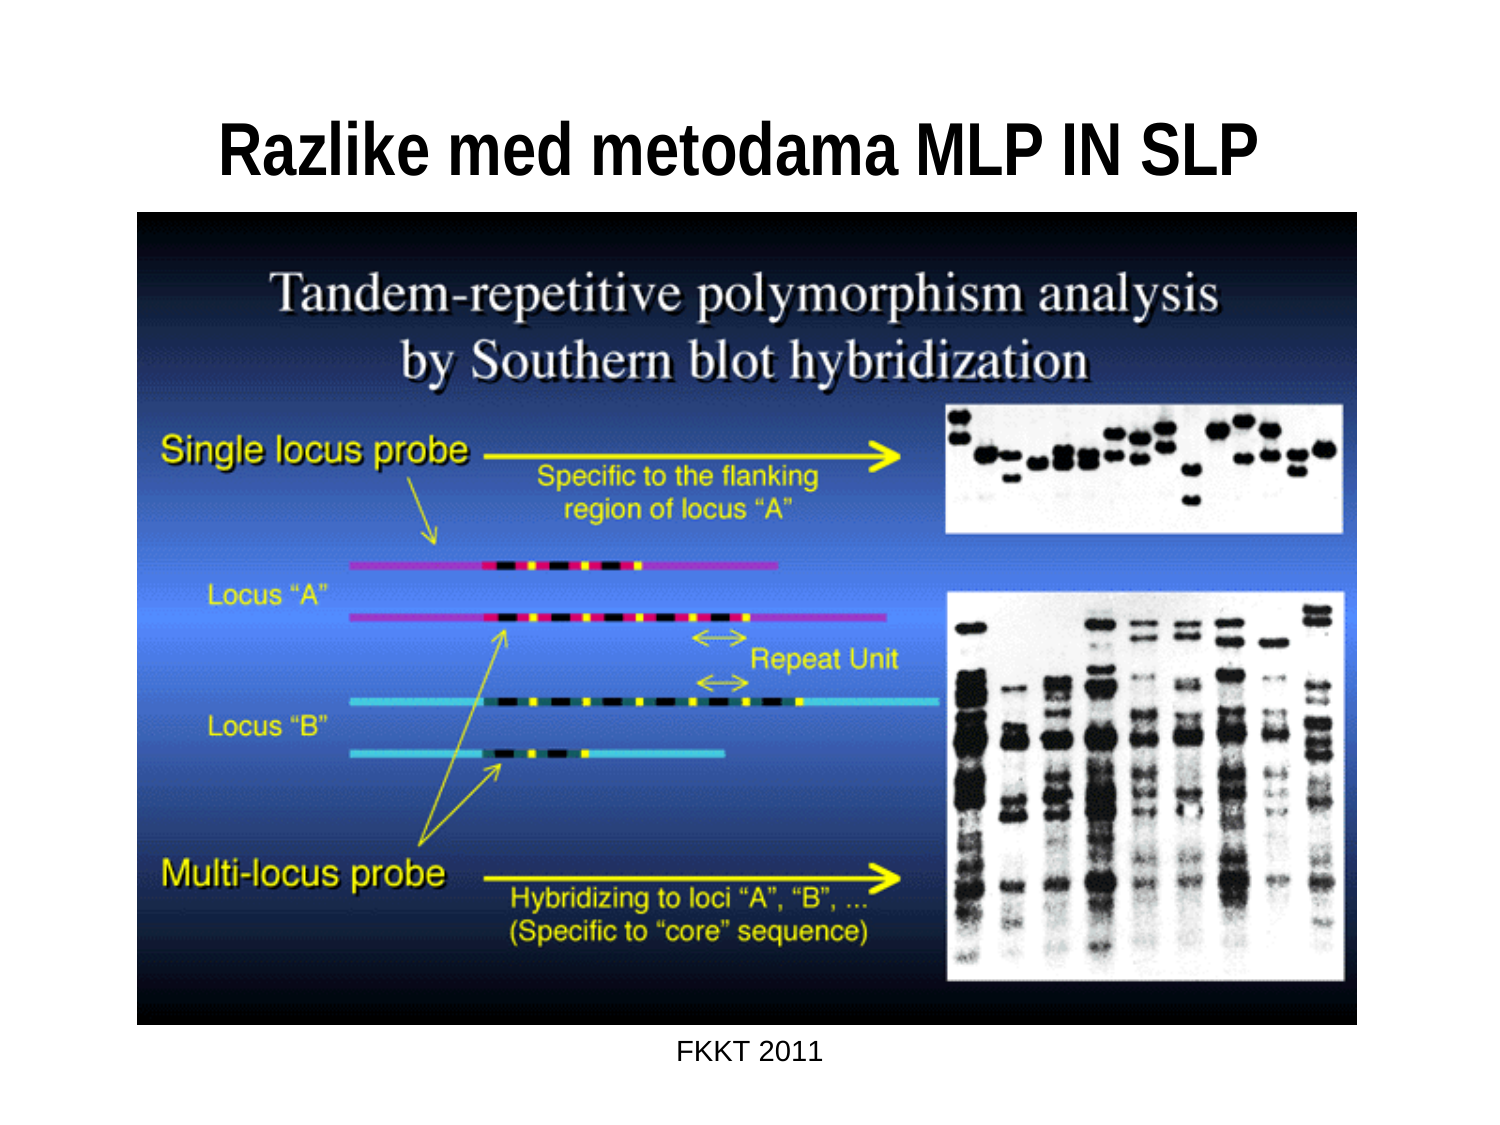

# Razlike med metodama MLP IN SLP
FKKT 2011